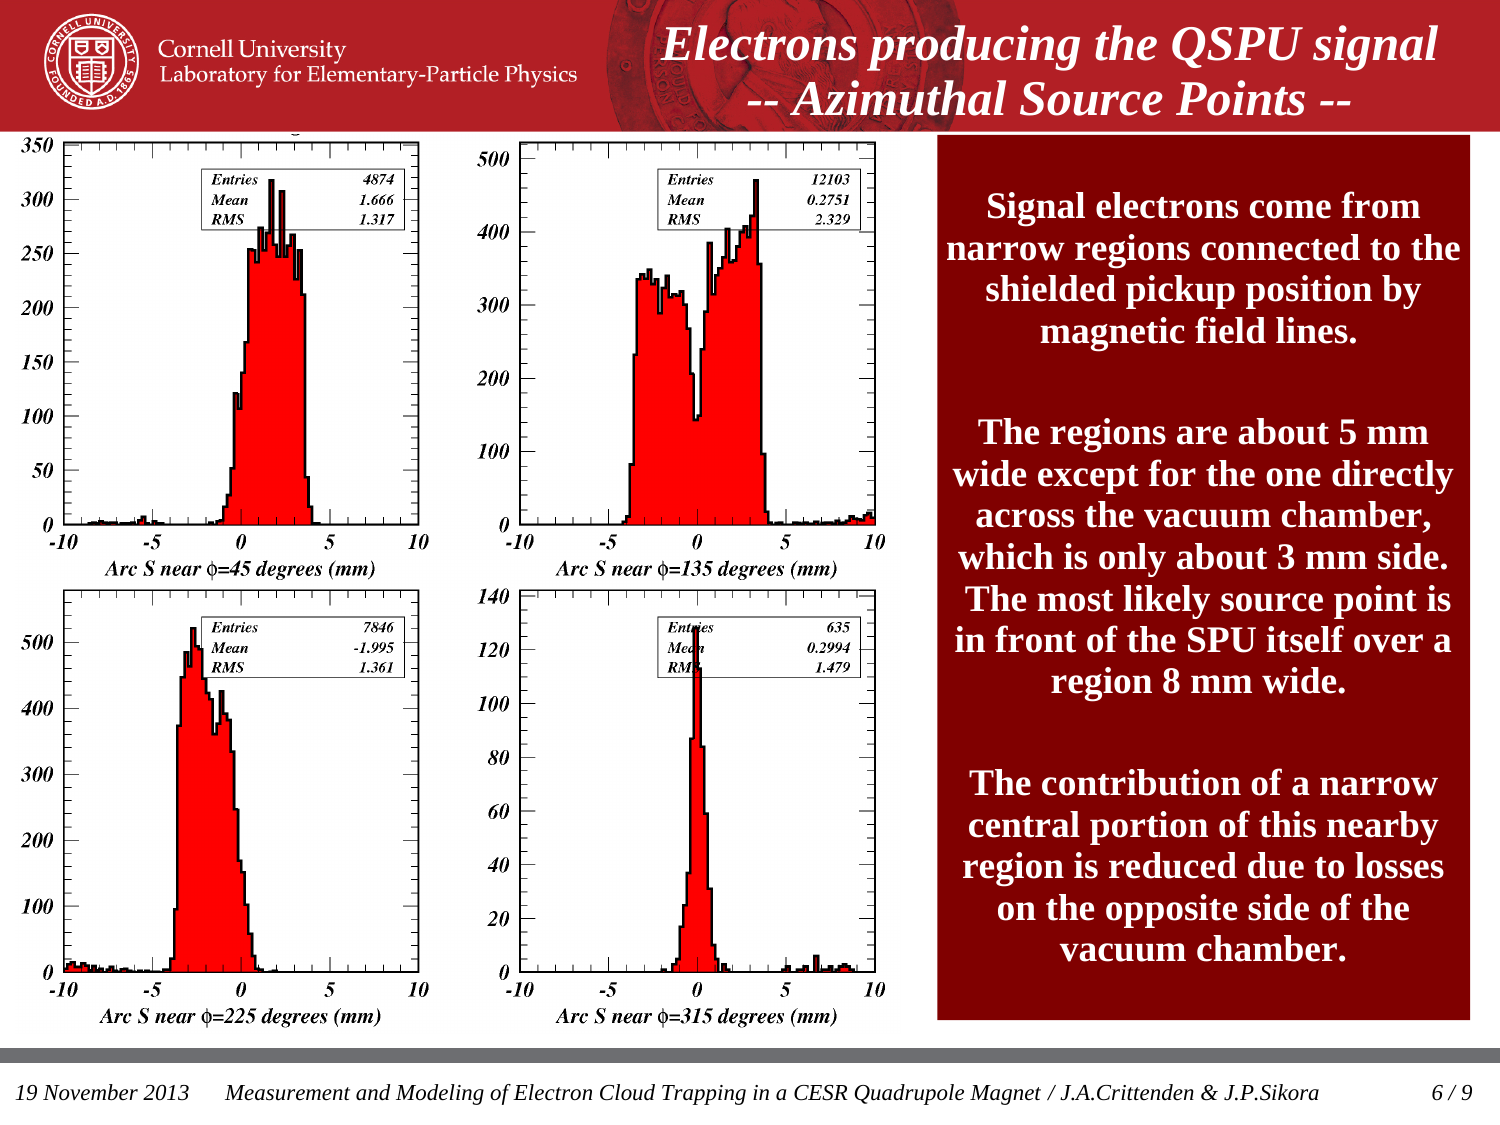

# Electrons producing the QSPU signal -- Azimuthal Source Points --
Signal electrons come from narrow regions connected to the shielded pickup position by magnetic field lines.
The regions are about 5 mm wide except for the one directly across the vacuum chamber, which is only about 3 mm side.
 The most likely source point is in front of the SPU itself over a region 8 mm wide.
The contribution of a narrow central portion of this nearby region is reduced due to losses on the opposite side of the vacuum chamber.